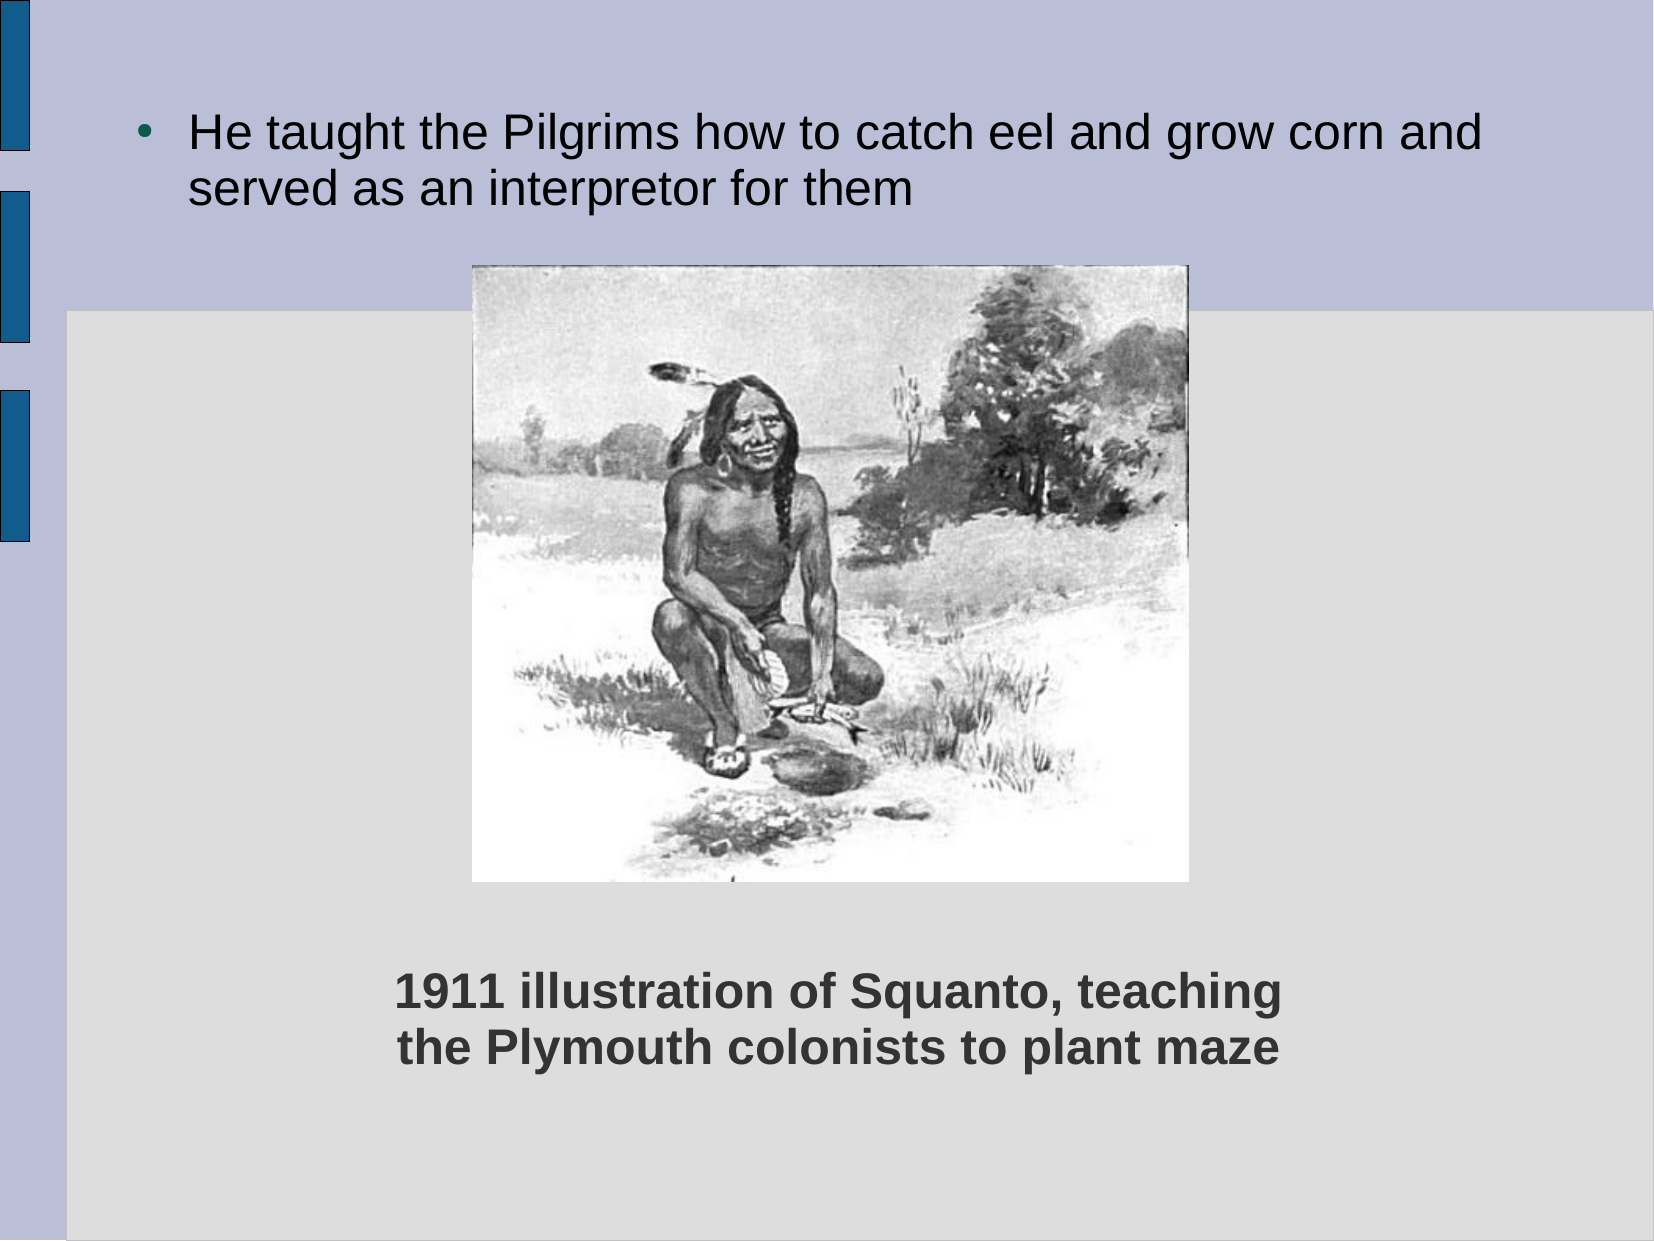

He taught the Pilgrims how to catch eel and grow corn and served as an interpretor for them
# 1911 illustration of Squanto, teaching the Plymouth colonists to plant maze